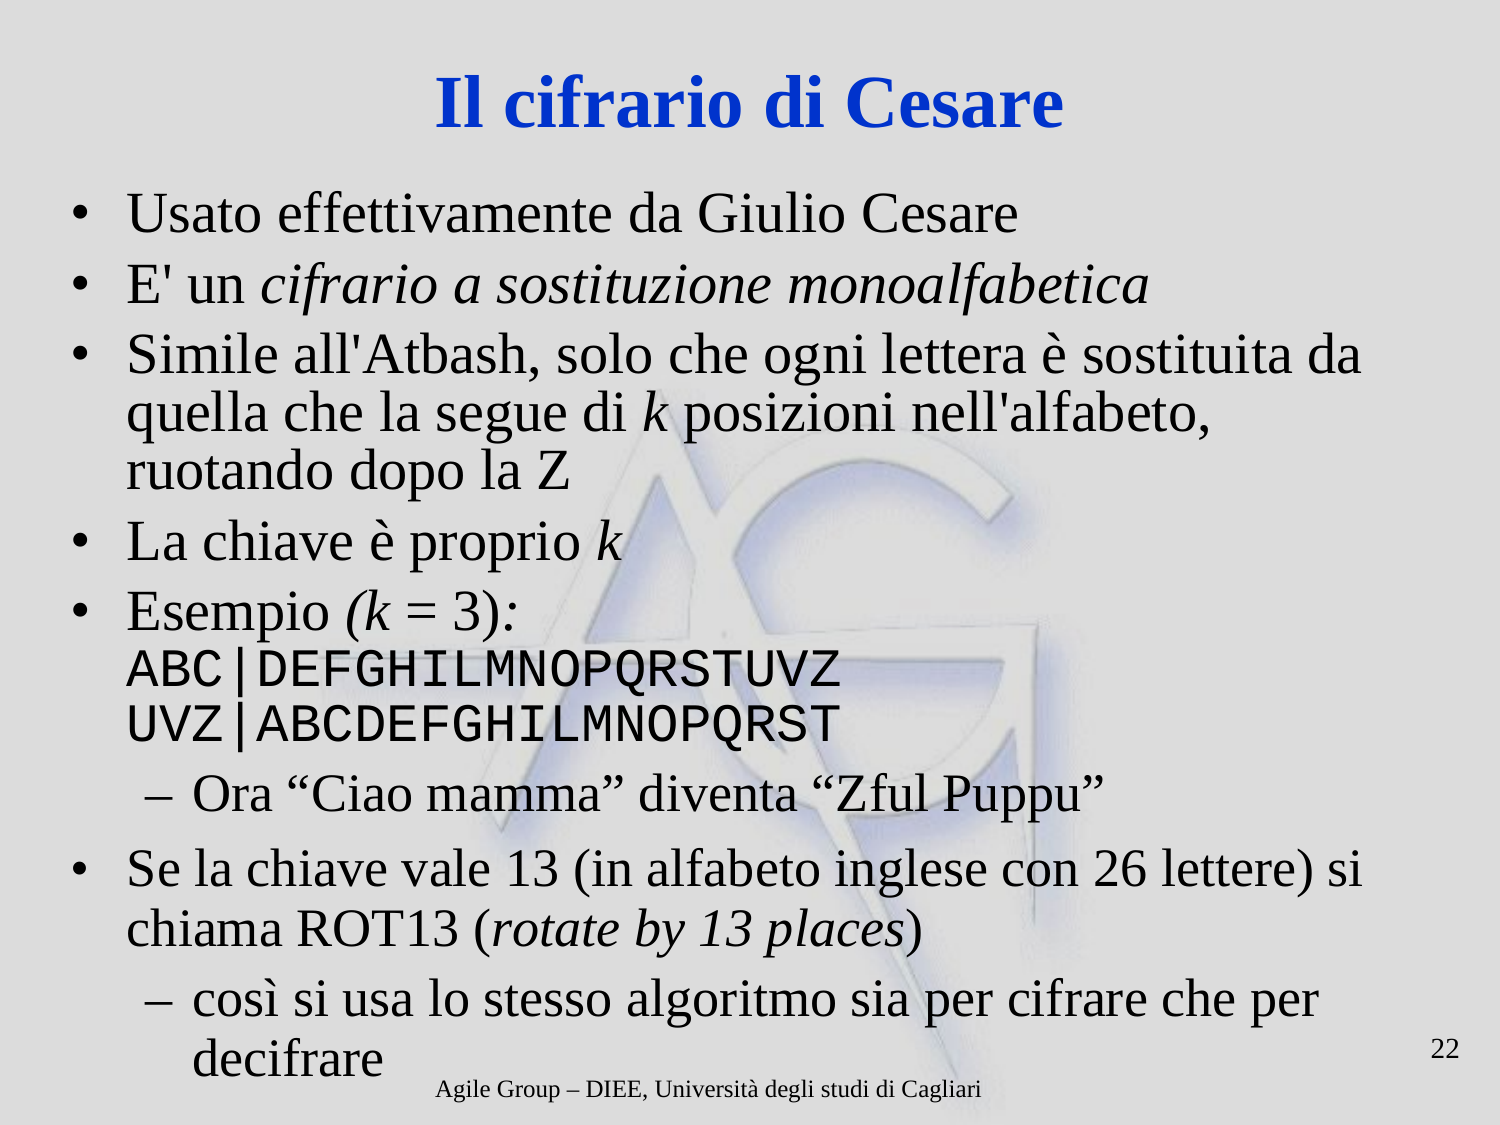

# Il cifrario di Cesare
Usato effettivamente da Giulio Cesare
E' un cifrario a sostituzione monoalfabetica
Simile all'Atbash, solo che ogni lettera è sostituita da quella che la segue di k posizioni nell'alfabeto, ruotando dopo la Z
La chiave è proprio k
Esempio (k = 3):
ABC|DEFGHILMNOPQRSTUVZ
UVZ|ABCDEFGHILMNOPQRST
Ora “Ciao mamma” diventa “Zful Puppu”
Se la chiave vale 13 (in alfabeto inglese con 26 lettere) si chiama ROT13 (rotate by 13 places)
così si usa lo stesso algoritmo sia per cifrare che per decifrare
22